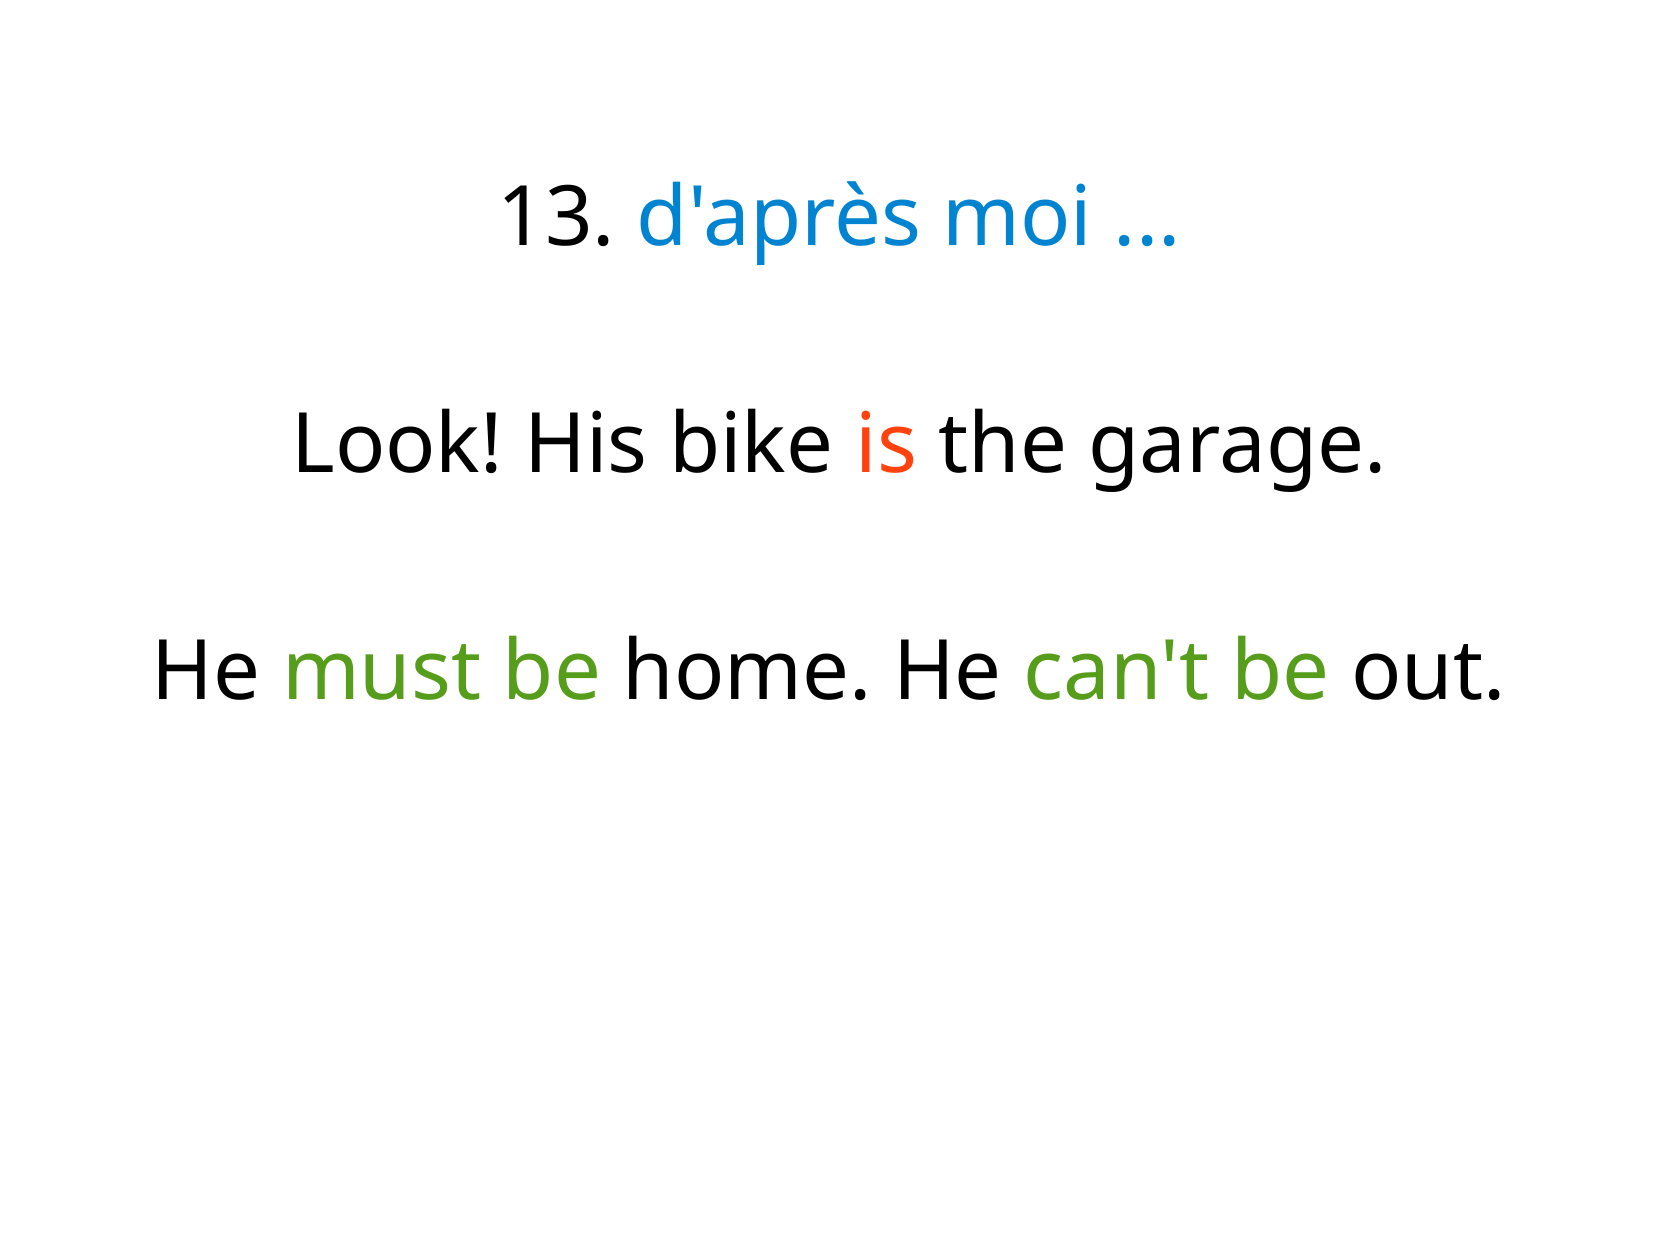

13. d'après moi ...
Look! His bike is the garage.
He must be home. He can't be out.